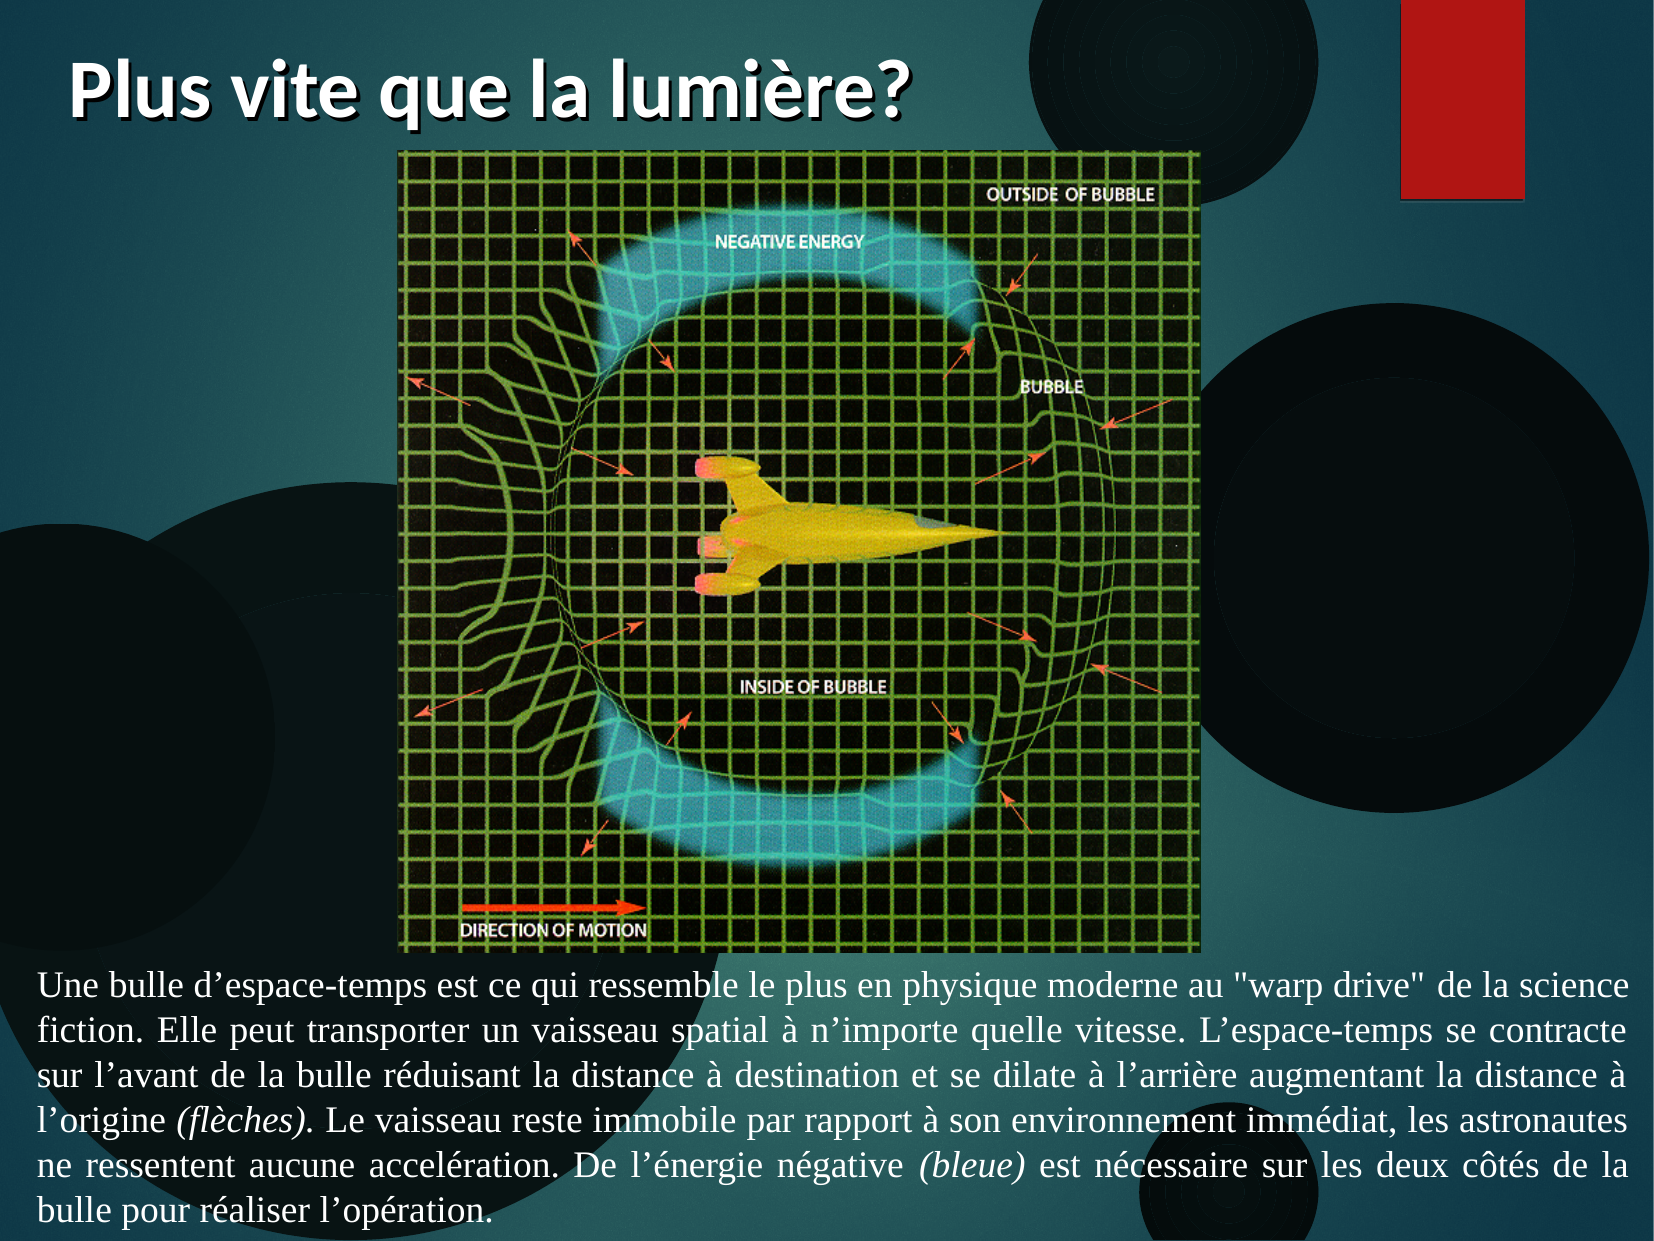

Plus vite que la lumière?
Une bulle d’espace-temps est ce qui ressemble le plus en physique moderne au "warp drive" de la science fiction. Elle peut transporter un vaisseau spatial à n’importe quelle vitesse. L’espace-temps se contracte sur l’avant de la bulle réduisant la distance à destination et se dilate à l’arrière augmentant la distance à l’origine (flèches). Le vaisseau reste immobile par rapport à son environnement immédiat, les astronautes ne ressentent aucune accelération. De l’énergie négative (bleue) est nécessaire sur les deux côtés de la bulle pour réaliser l’opération.